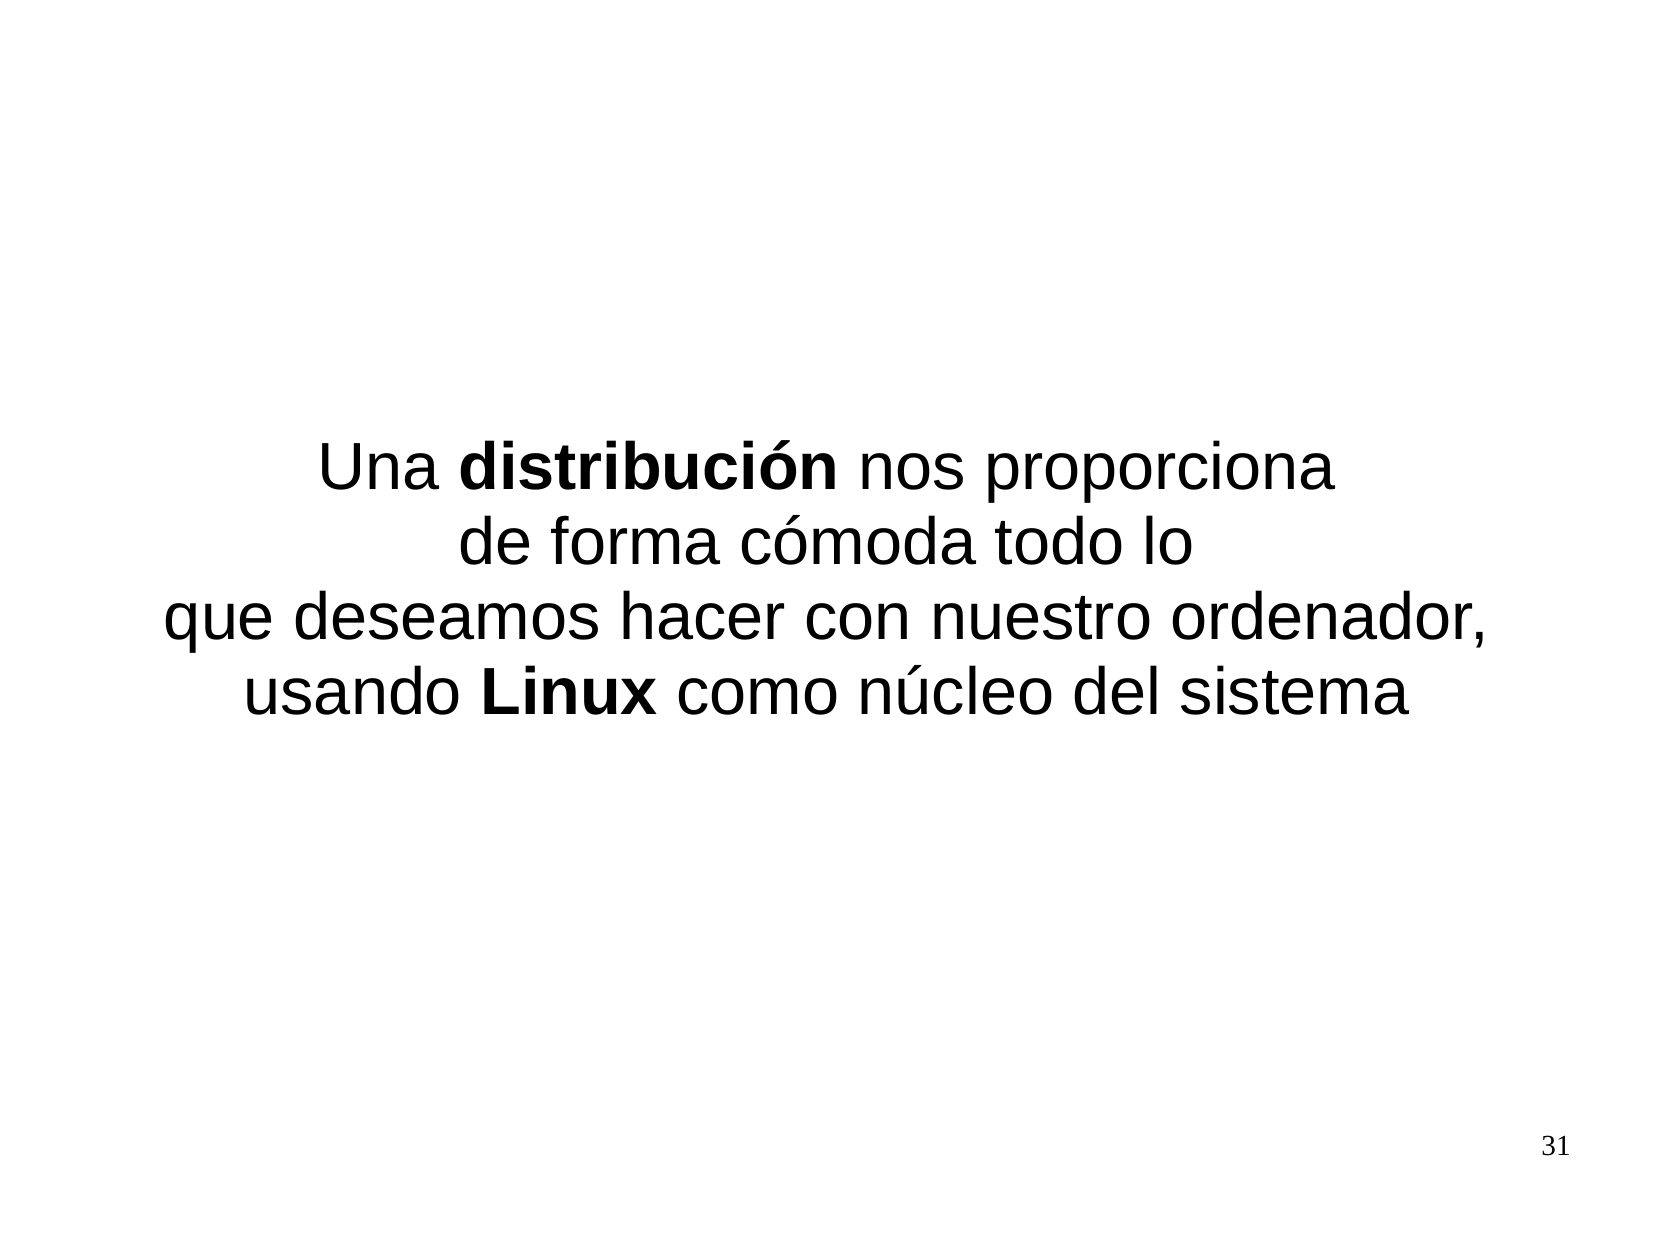

# Una distribución nos proporciona
de forma cómoda todo lo
que deseamos hacer con nuestro ordenador,
usando Linux como núcleo del sistema
31